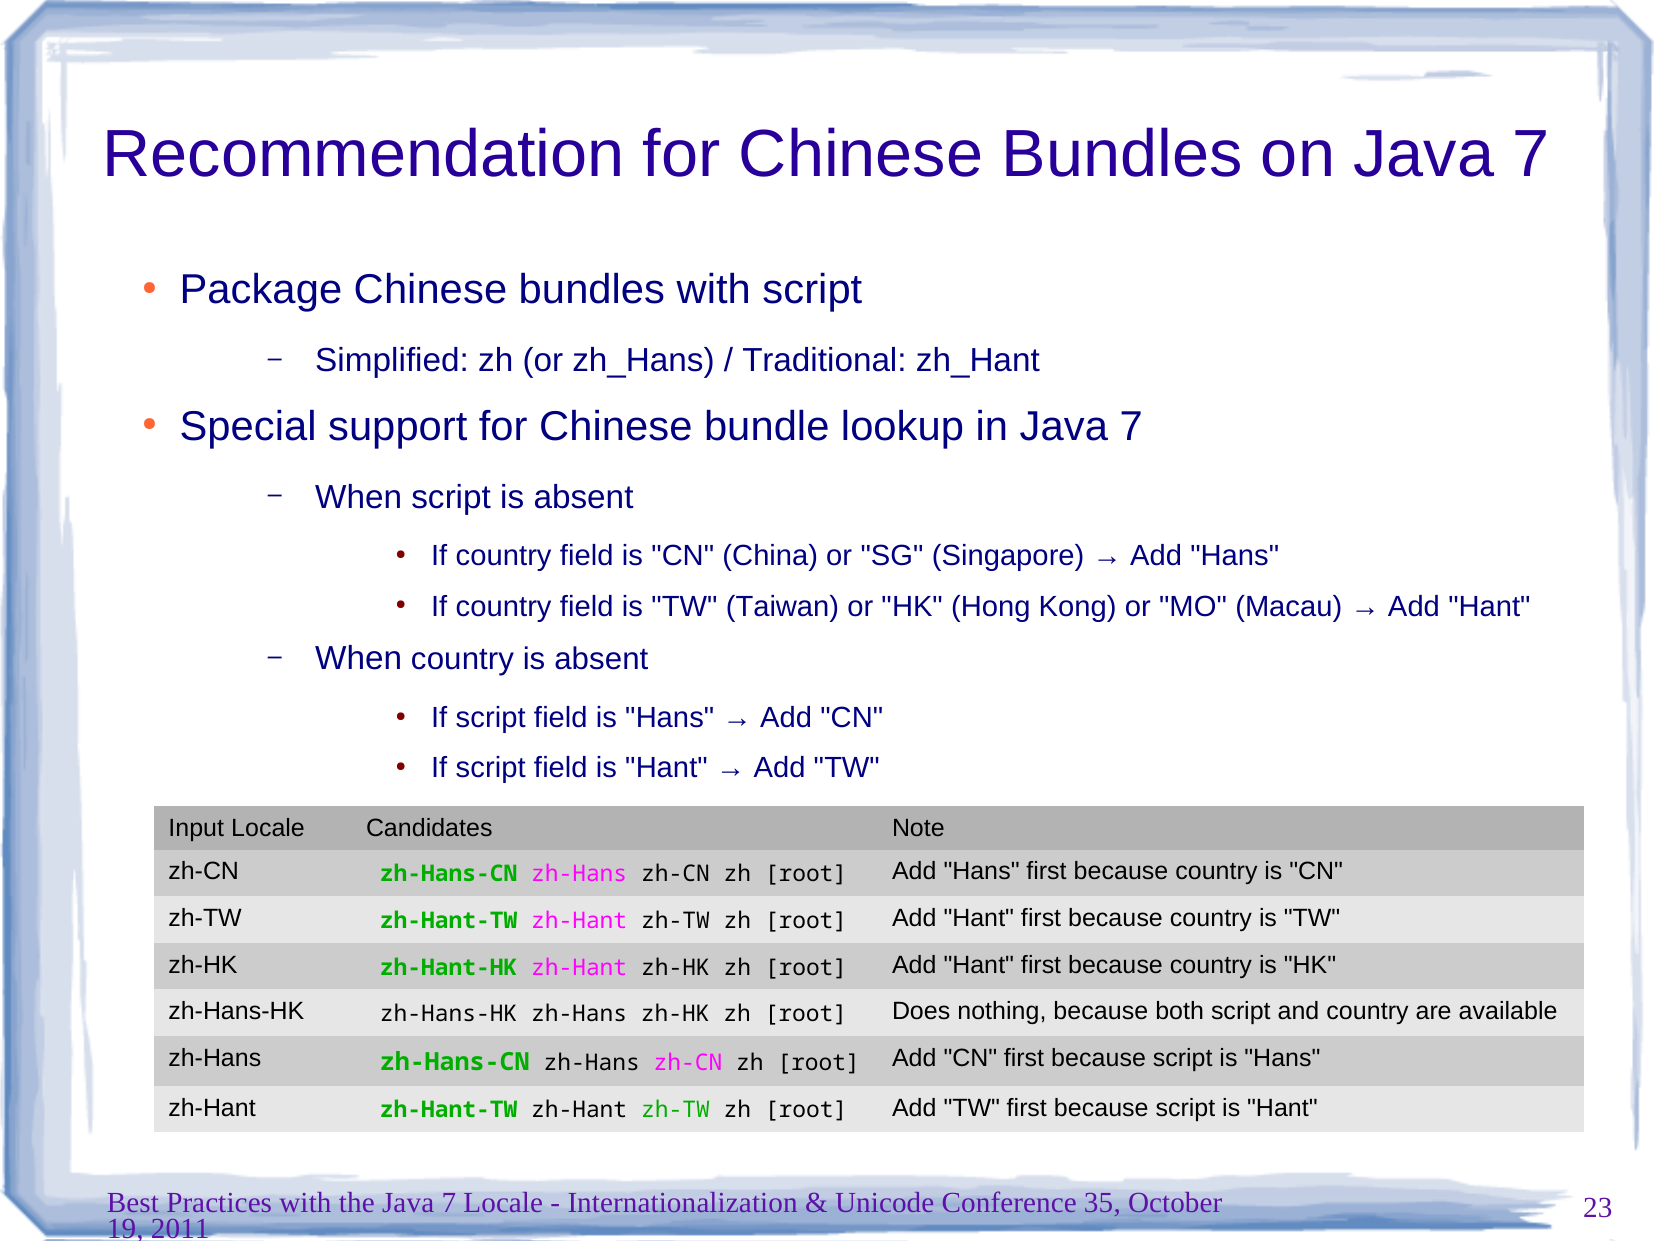

# Recommendation for Chinese Bundles on Java 7
Package Chinese bundles with script
Simplified: zh (or zh_Hans) / Traditional: zh_Hant
Special support for Chinese bundle lookup in Java 7
When script is absent
If country field is "CN" (China) or "SG" (Singapore) → Add "Hans"
If country field is "TW" (Taiwan) or "HK" (Hong Kong) or "MO" (Macau) → Add "Hant"
When country is absent
If script field is "Hans" → Add "CN"
If script field is "Hant" → Add "TW"
| Input Locale | Candidates | Note |
| --- | --- | --- |
| zh-CN | zh-Hans-CN zh-Hans zh-CN zh [root] | Add "Hans" first because country is "CN" |
| zh-TW | zh-Hant-TW zh-Hant zh-TW zh [root] | Add "Hant" first because country is "TW" |
| zh-HK | zh-Hant-HK zh-Hant zh-HK zh [root] | Add "Hant" first because country is "HK" |
| zh-Hans-HK | zh-Hans-HK zh-Hans zh-HK zh [root] | Does nothing, because both script and country are available |
| zh-Hans | zh-Hans-CN zh-Hans zh-CN zh [root] | Add "CN" first because script is "Hans" |
| zh-Hant | zh-Hant-TW zh-Hant zh-TW zh [root] | Add "TW" first because script is "Hant" |
Best Practices with the Java 7 Locale - Internationalization & Unicode Conference 35, October 19, 2011
23